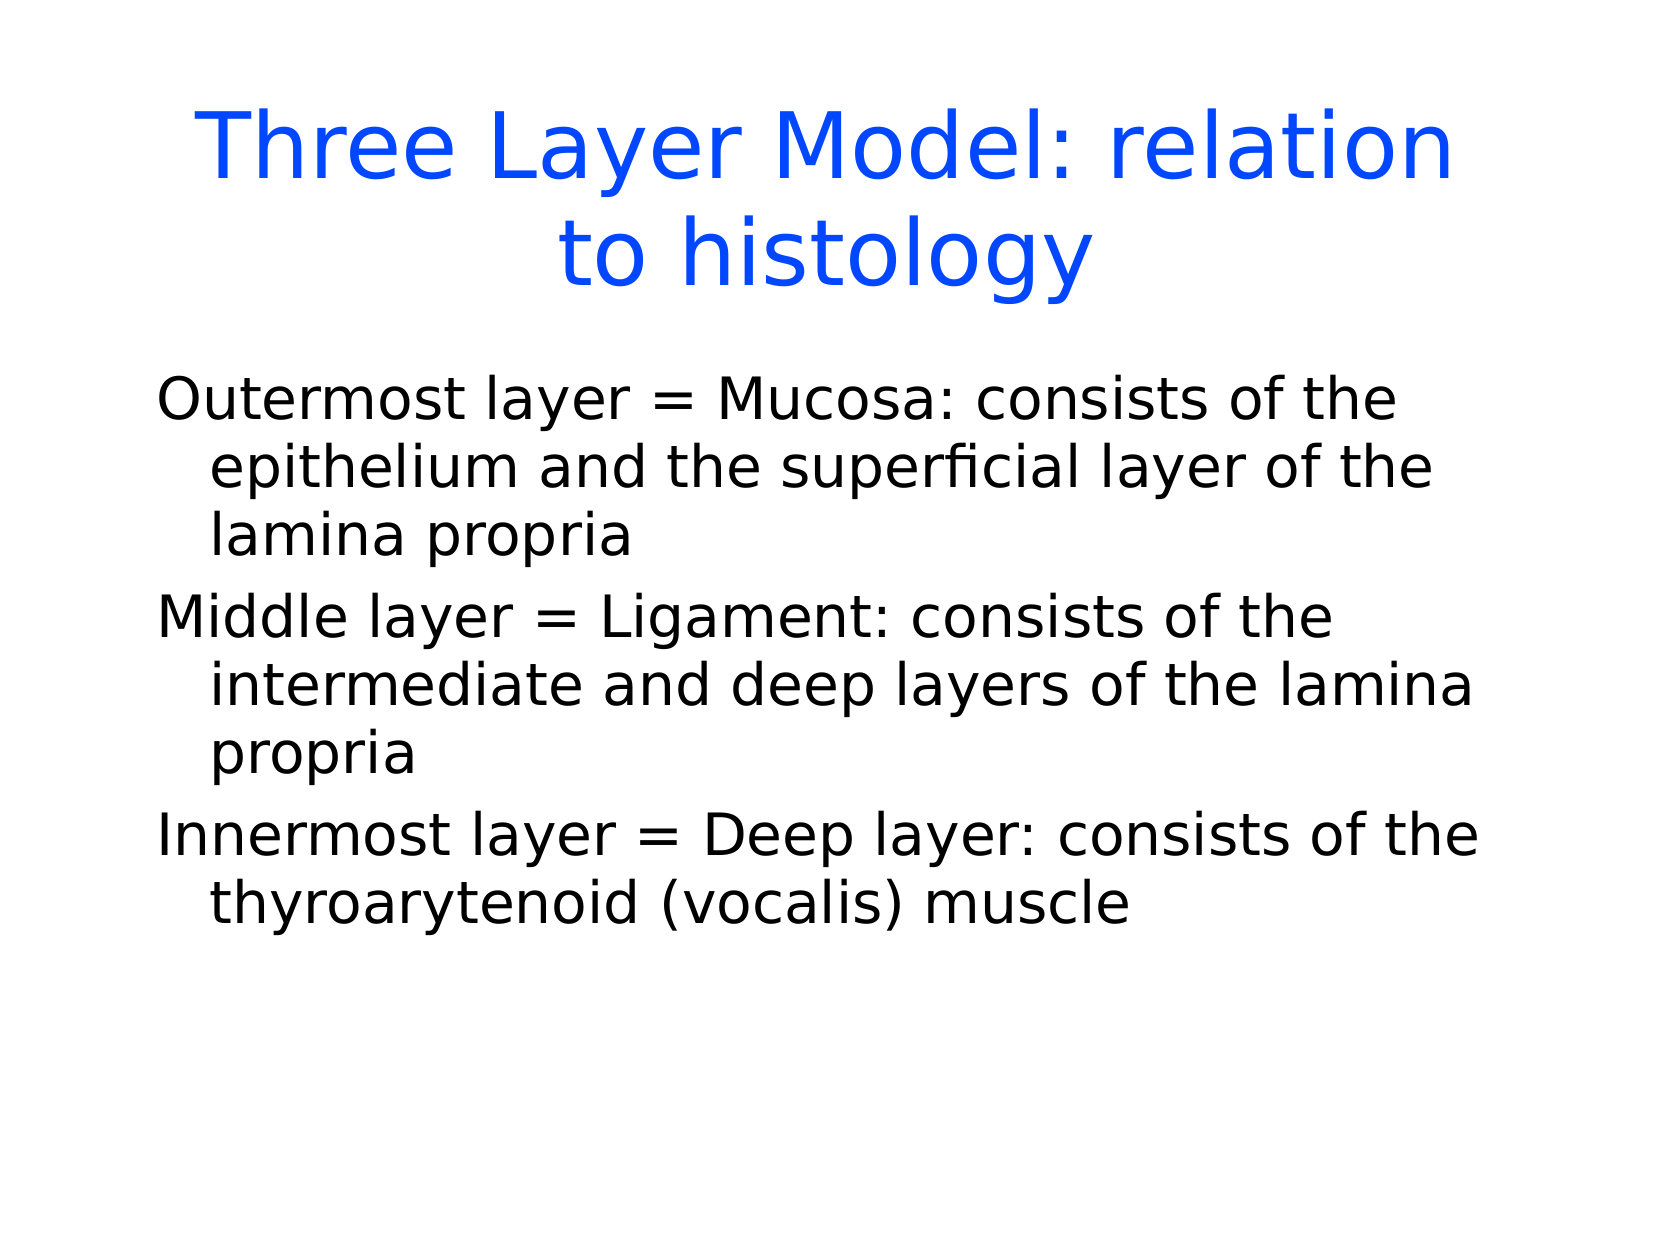

# Three Layer Model: relation to histology
Outermost layer = Mucosa: consists of the epithelium and the superficial layer of the lamina propria
Middle layer = Ligament: consists of the intermediate and deep layers of the lamina propria
Innermost layer = Deep layer: consists of the thyroarytenoid (vocalis) muscle